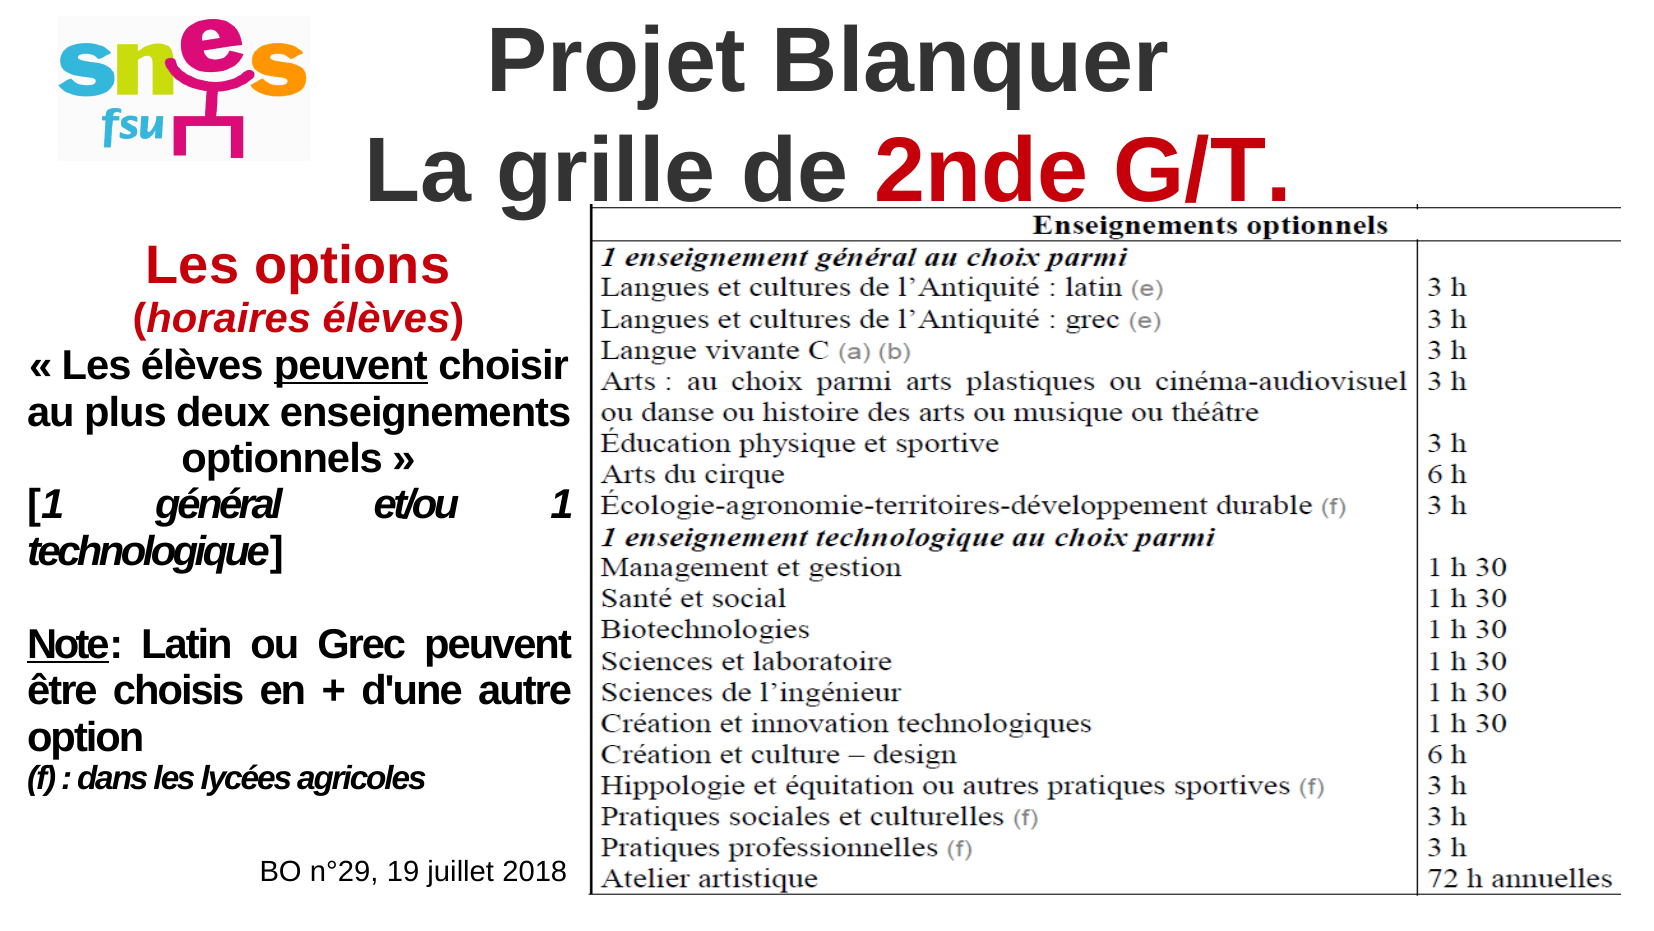

# Projet Blanquer La grille de 2nde G/T.
Les options
(horaires élèves)
« Les élèves peuvent choisir au plus deux enseignements optionnels »
[1 général et/ou 1 technologique]
Note: Latin ou Grec peuvent être choisis en + d'une autre option
(f) : dans les lycées agricoles
BO n°29, 19 juillet 2018